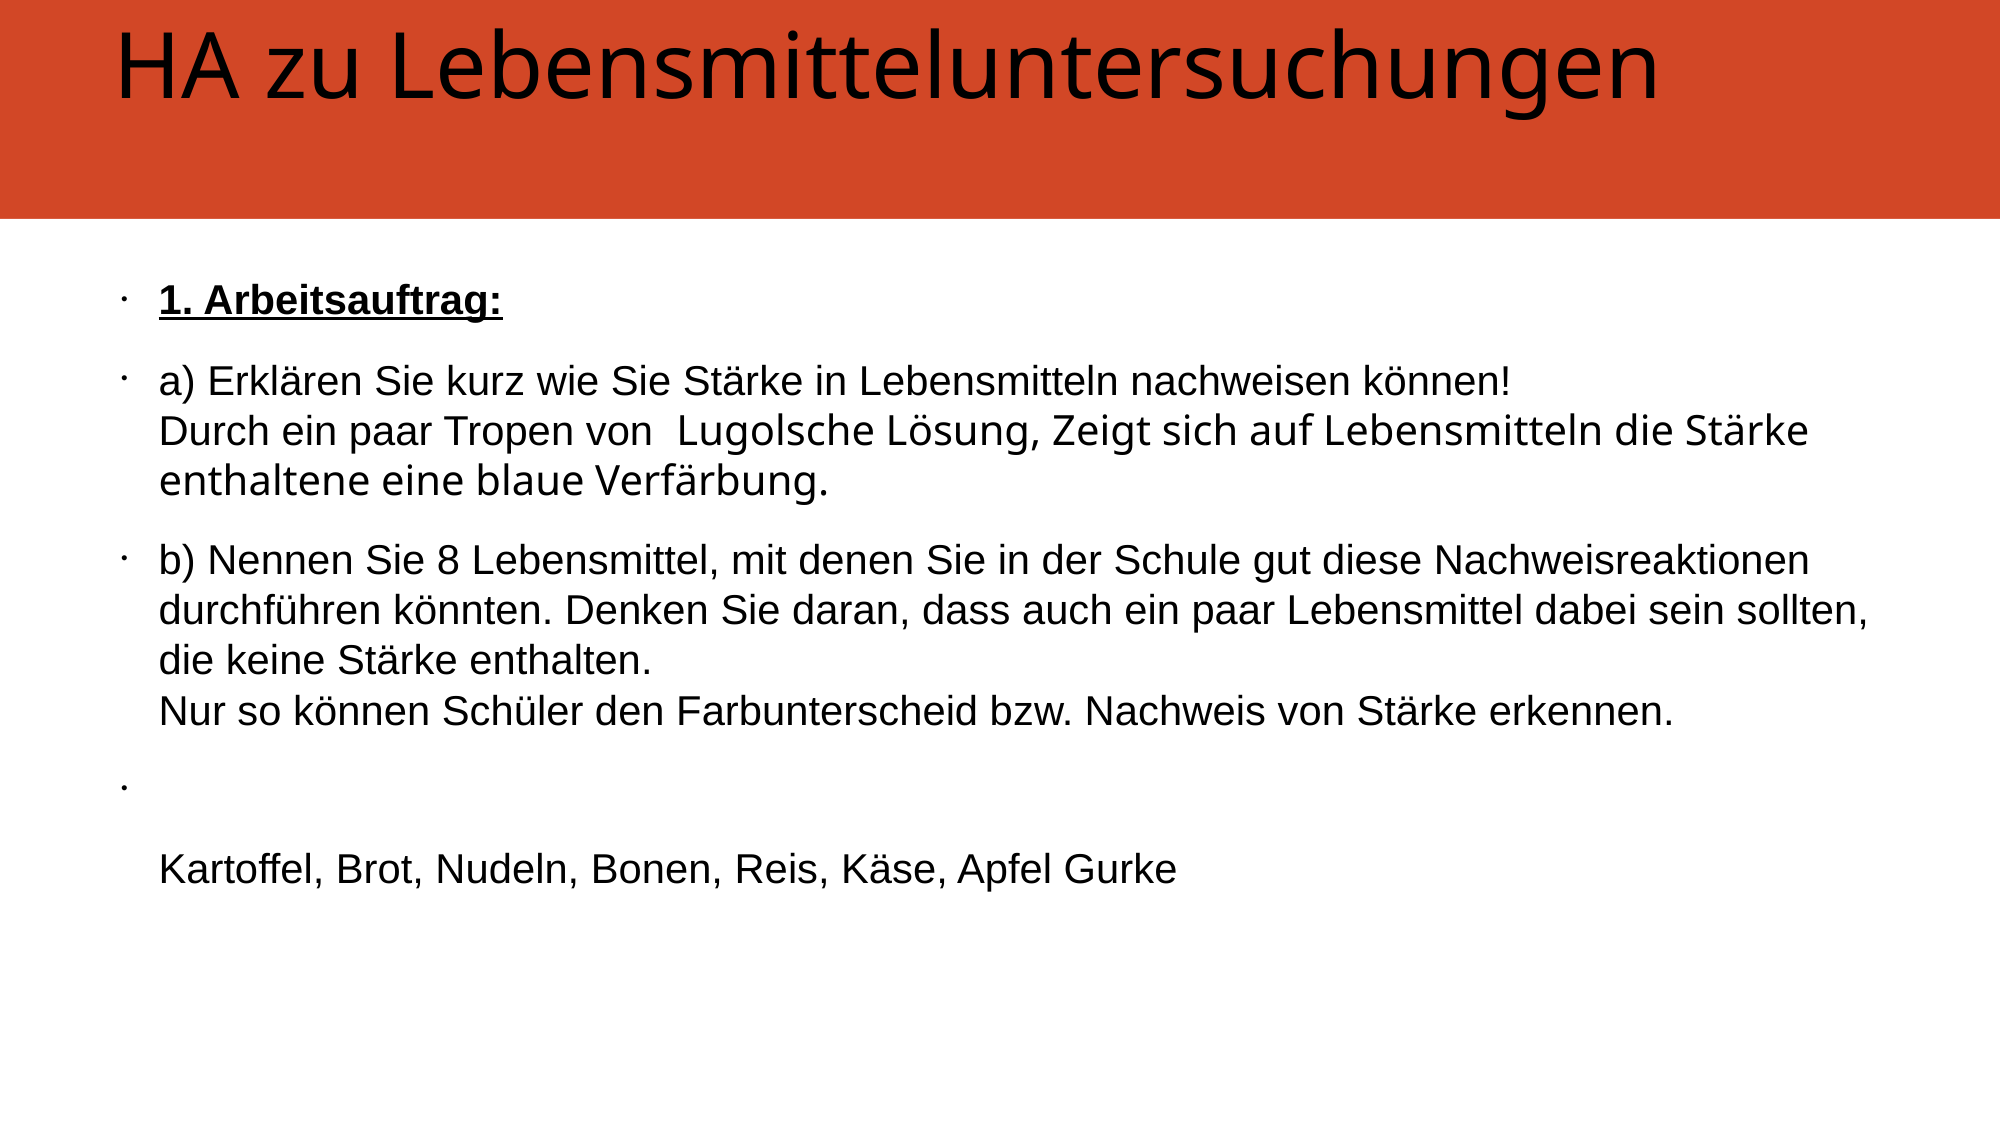

# HA zu Lebensmitteluntersuchungen
1. Arbeitsauftrag:
a) Erklären Sie kurz wie Sie Stärke in Lebensmitteln nachweisen können!
Durch ein paar Tropen von Lugolsche Lösung, Zeigt sich auf Lebensmitteln die Stärke enthaltene eine blaue Verfärbung.
b) Nennen Sie 8 Lebensmittel, mit denen Sie in der Schule gut diese Nachweisreaktionen durchführen könnten. Denken Sie daran, dass auch ein paar Lebensmittel dabei sein sollten, die keine Stärke enthalten.
Nur so können Schüler den Farbunterscheid bzw. Nachweis von Stärke erkennen.
Kartoffel, Brot, Nudeln, Bonen, Reis, Käse, Apfel Gurke